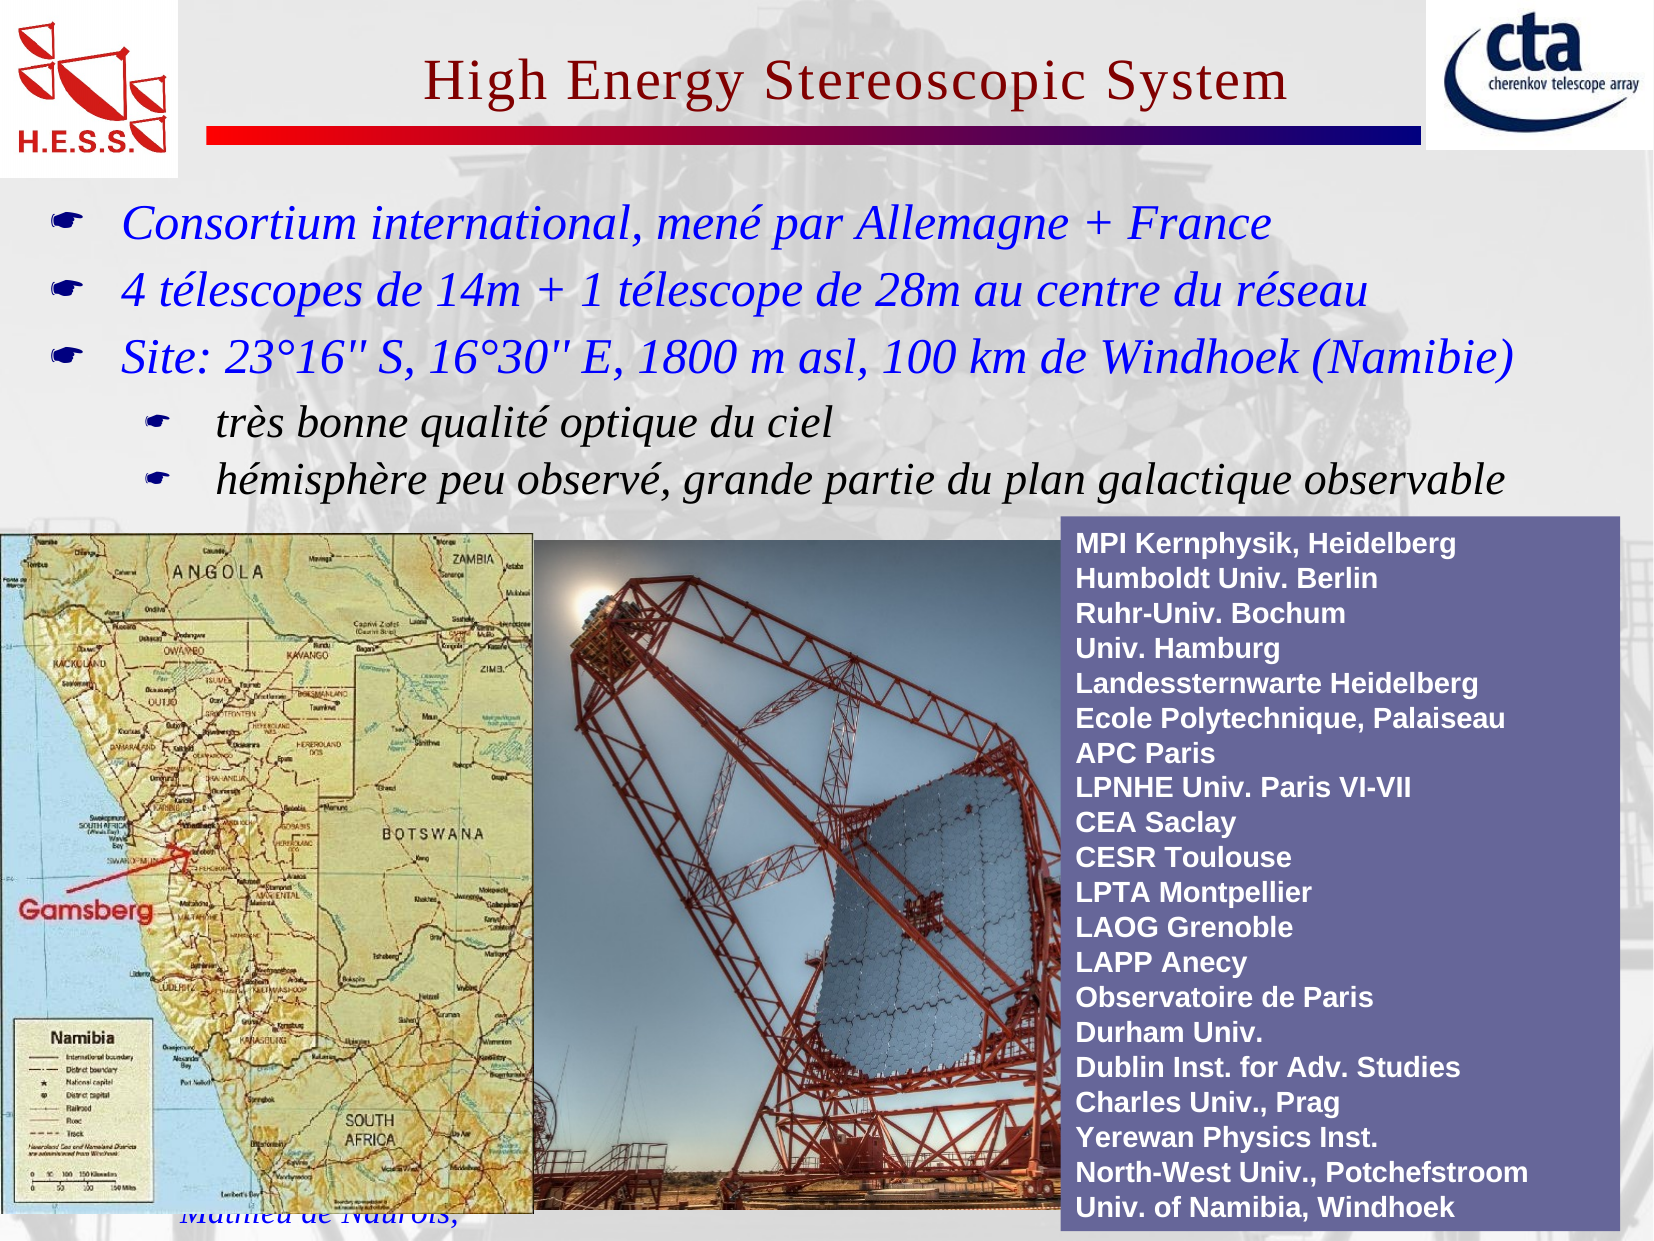

# High Energy Stereoscopic System
Consortium international, mené par Allemagne + France
4 télescopes de 14m + 1 télescope de 28m au centre du réseau
Site: 23°16'' S, 16°30'' E, 1800 m asl, 100 km de Windhoek (Namibie)
très bonne qualité optique du ciel
hémisphère peu observé, grande partie du plan galactique observable
MPI Kernphysik, Heidelberg
Humboldt Univ. Berlin
Ruhr-Univ. Bochum
Univ. Hamburg
Landessternwarte Heidelberg
Ecole Polytechnique, Palaiseau
APC Paris
LPNHE Univ. Paris VI-VII
CEA Saclay
CESR Toulouse
LPTA Montpellier
LAOG Grenoble
LAPP Anecy
Observatoire de Paris
Durham Univ.
Dublin Inst. for Adv. Studies
Charles Univ., Prag
Yerewan Physics Inst.
North-West Univ., Potchefstroom
Univ. of Namibia, Windhoek